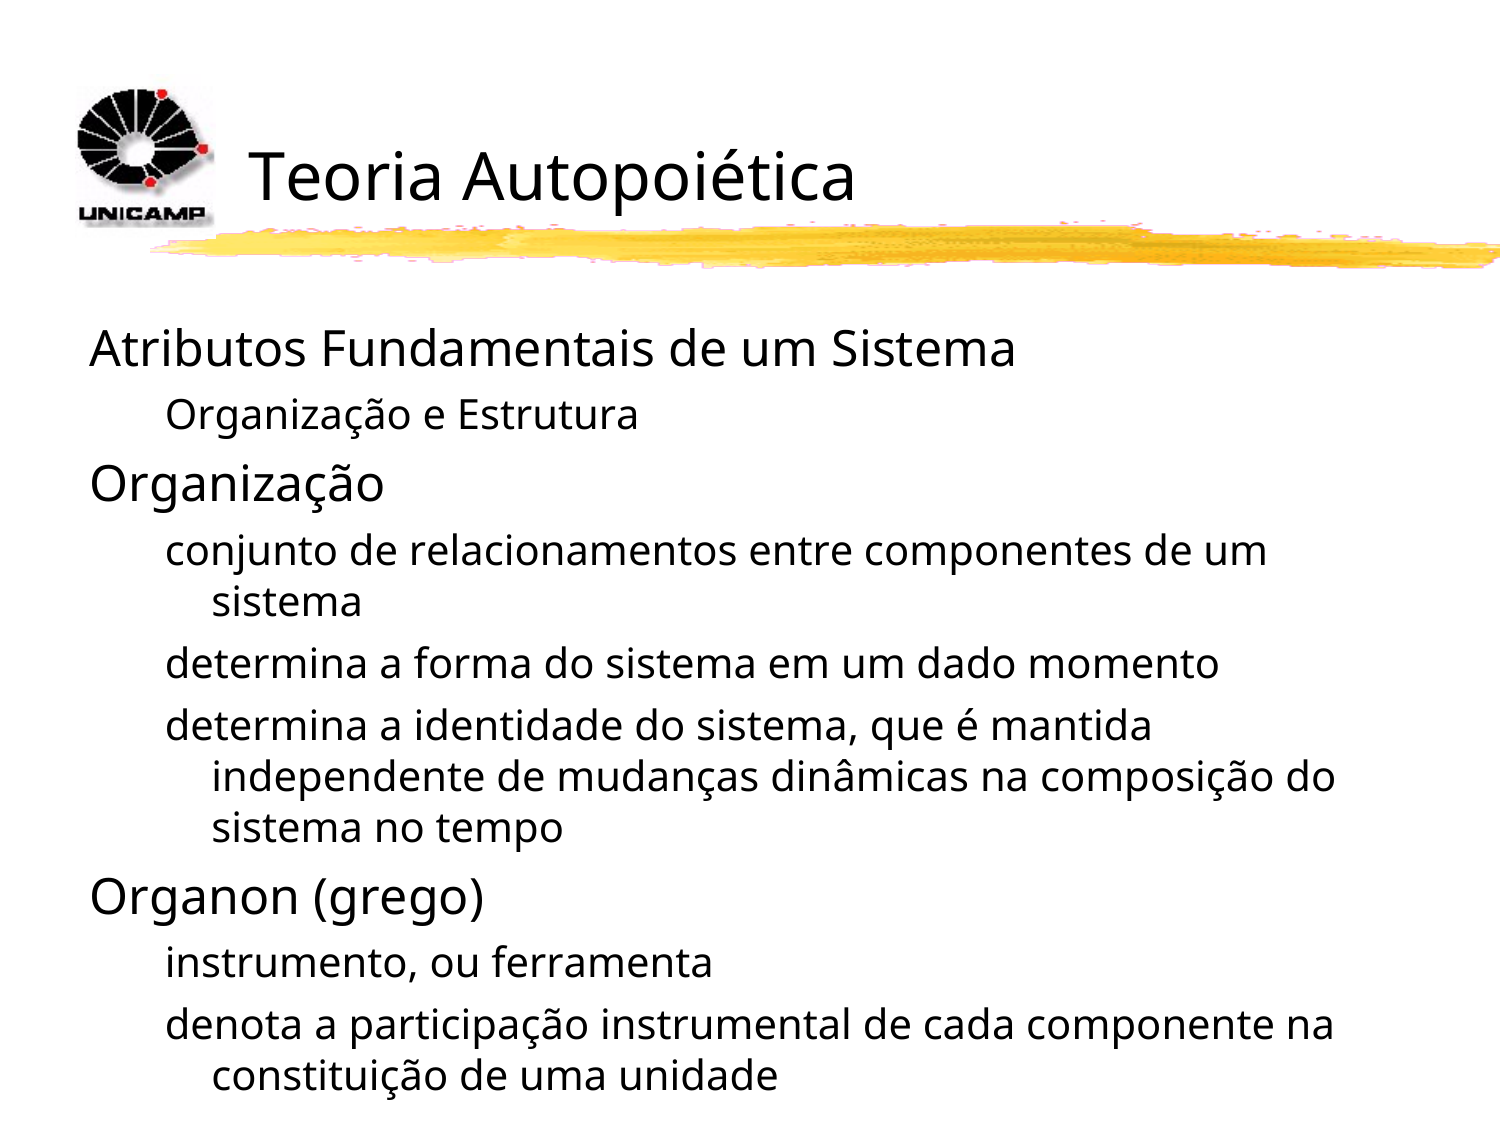

# Teoria Autopoiética
Atributos Fundamentais de um Sistema
Organização e Estrutura
Organização
conjunto de relacionamentos entre componentes de um sistema
determina a forma do sistema em um dado momento
determina a identidade do sistema, que é mantida independente de mudanças dinâmicas na composição do sistema no tempo
Organon (grego)
instrumento, ou ferramenta
denota a participação instrumental de cada componente na constituição de uma unidade